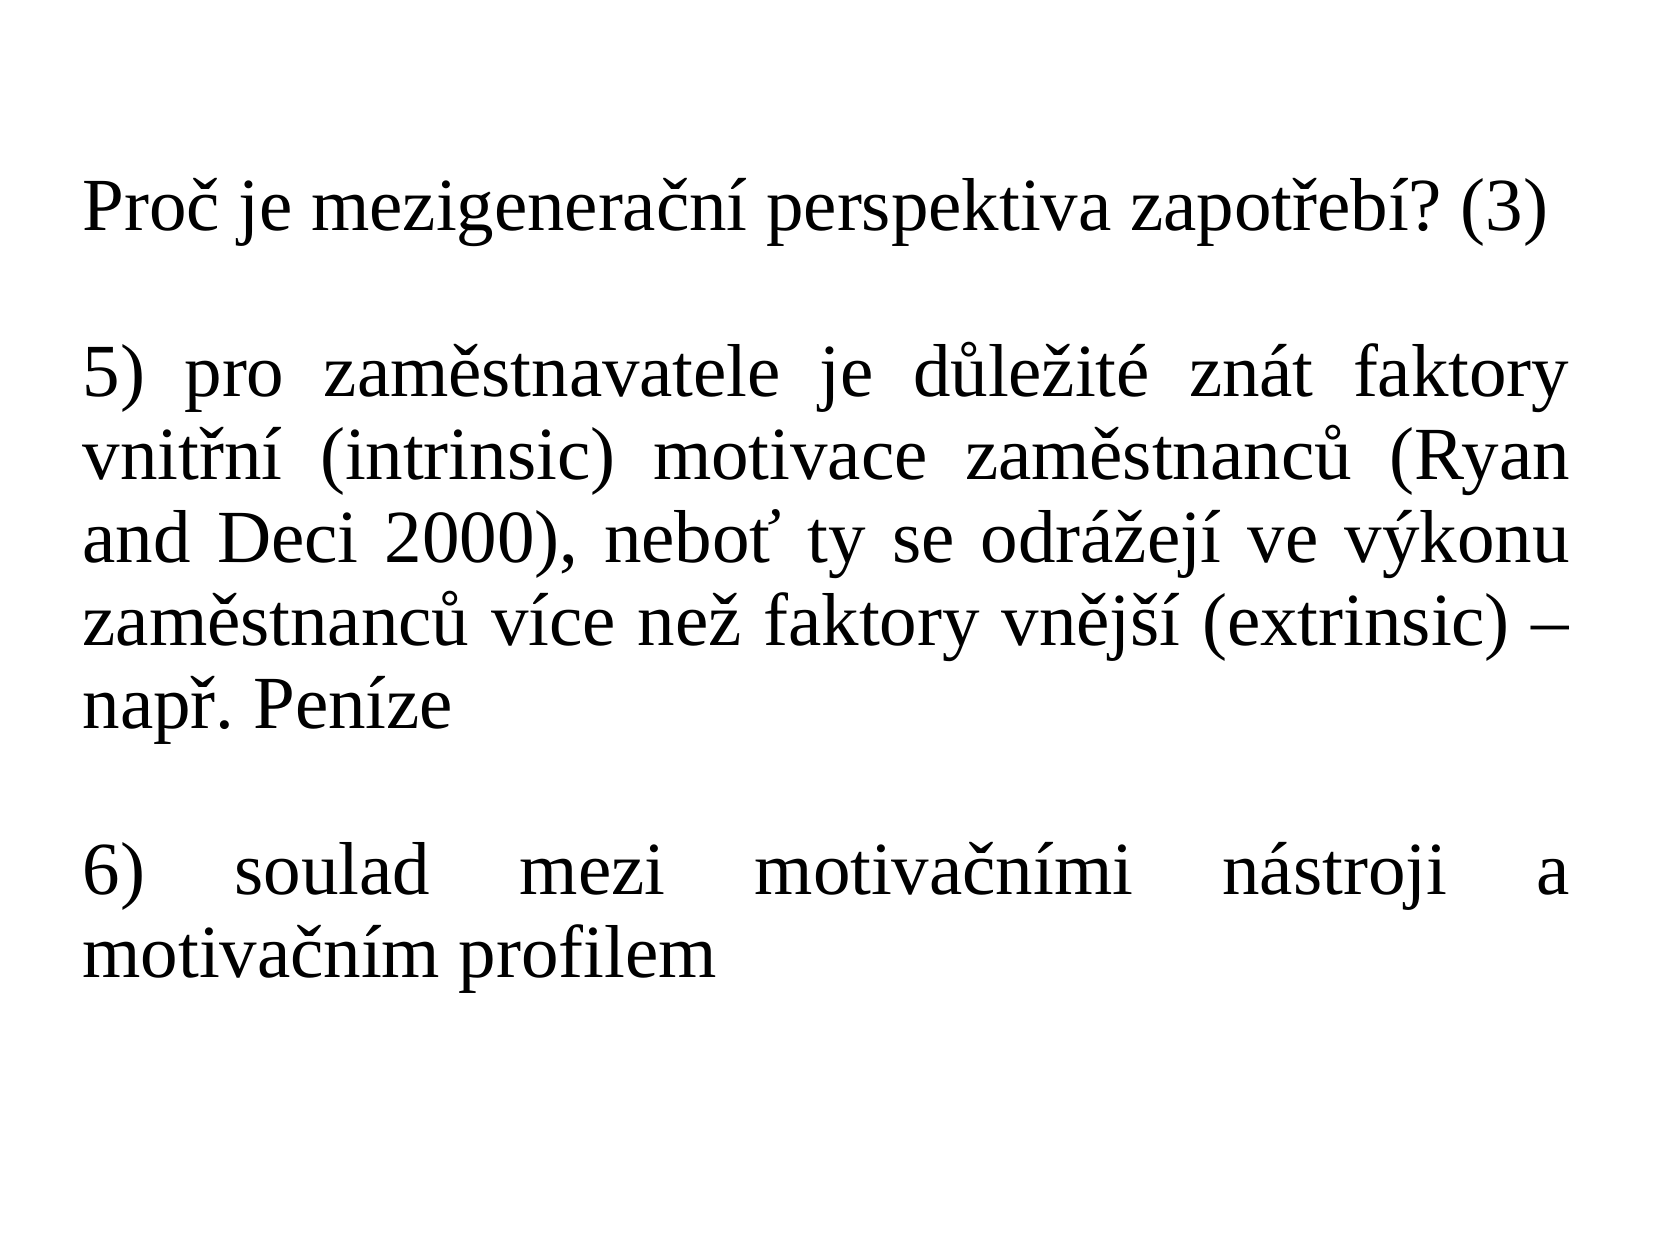

# Proč je mezigenerační perspektiva zapotřebí? (3)
5) pro zaměstnavatele je důležité znát faktory vnitřní (intrinsic) motivace zaměstnanců (Ryan and Deci 2000), neboť ty se odrážejí ve výkonu zaměstnanců více než faktory vnější (extrinsic) – např. Peníze
6) soulad mezi motivačními nástroji a motivačním profilem